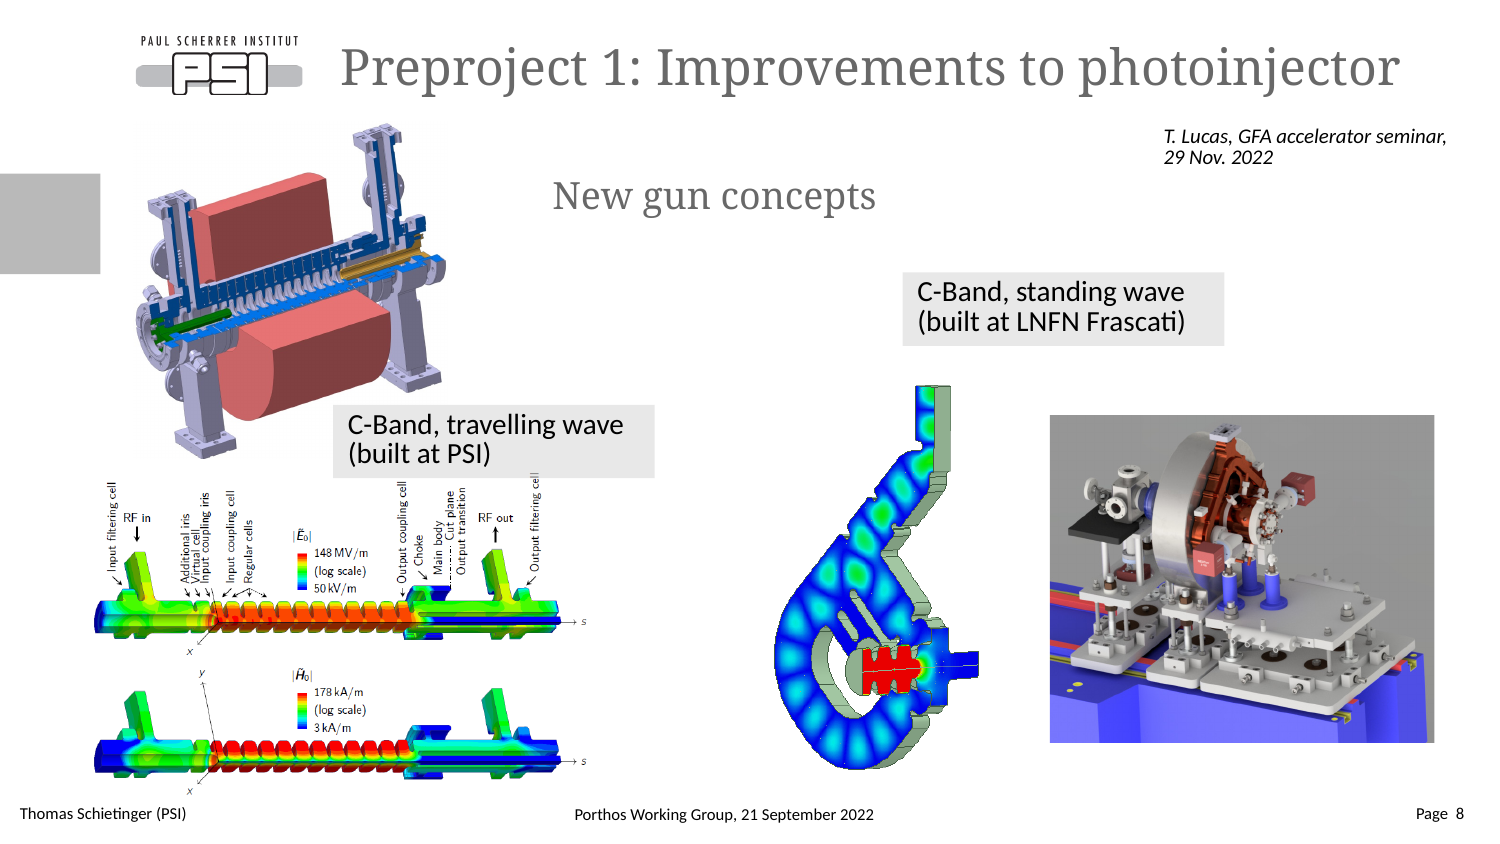

# Preproject 1: Improvements to photoinjector
T. Lucas, GFA accelerator seminar, 29 Nov. 2022
New gun concepts
C-Band, standing wave
(built at LNFN Frascati)
C-Band, travelling wave
(built at PSI)